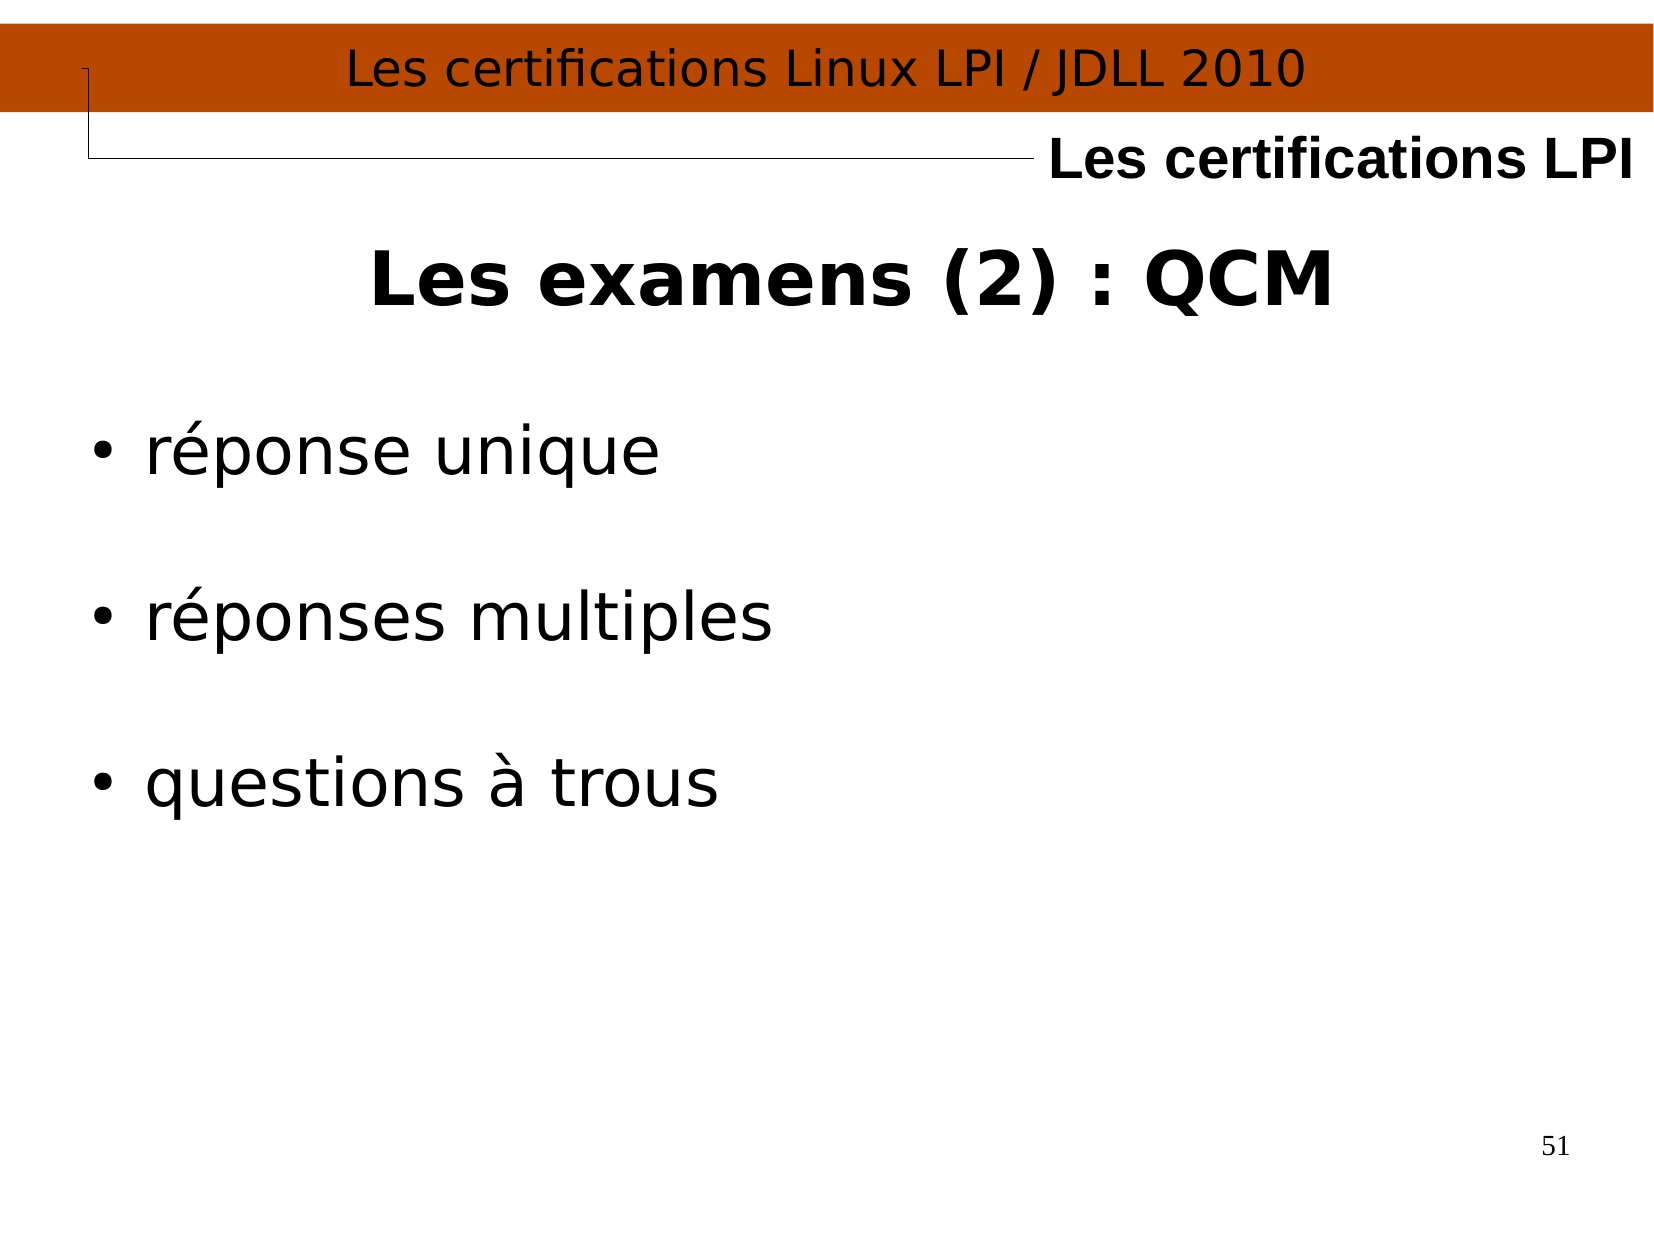

# Les certifications Linux LPI / JDLL 2010
Les certifications LPI
Les examens (2) : QCM
réponse unique
réponses multiples
questions à trous
51